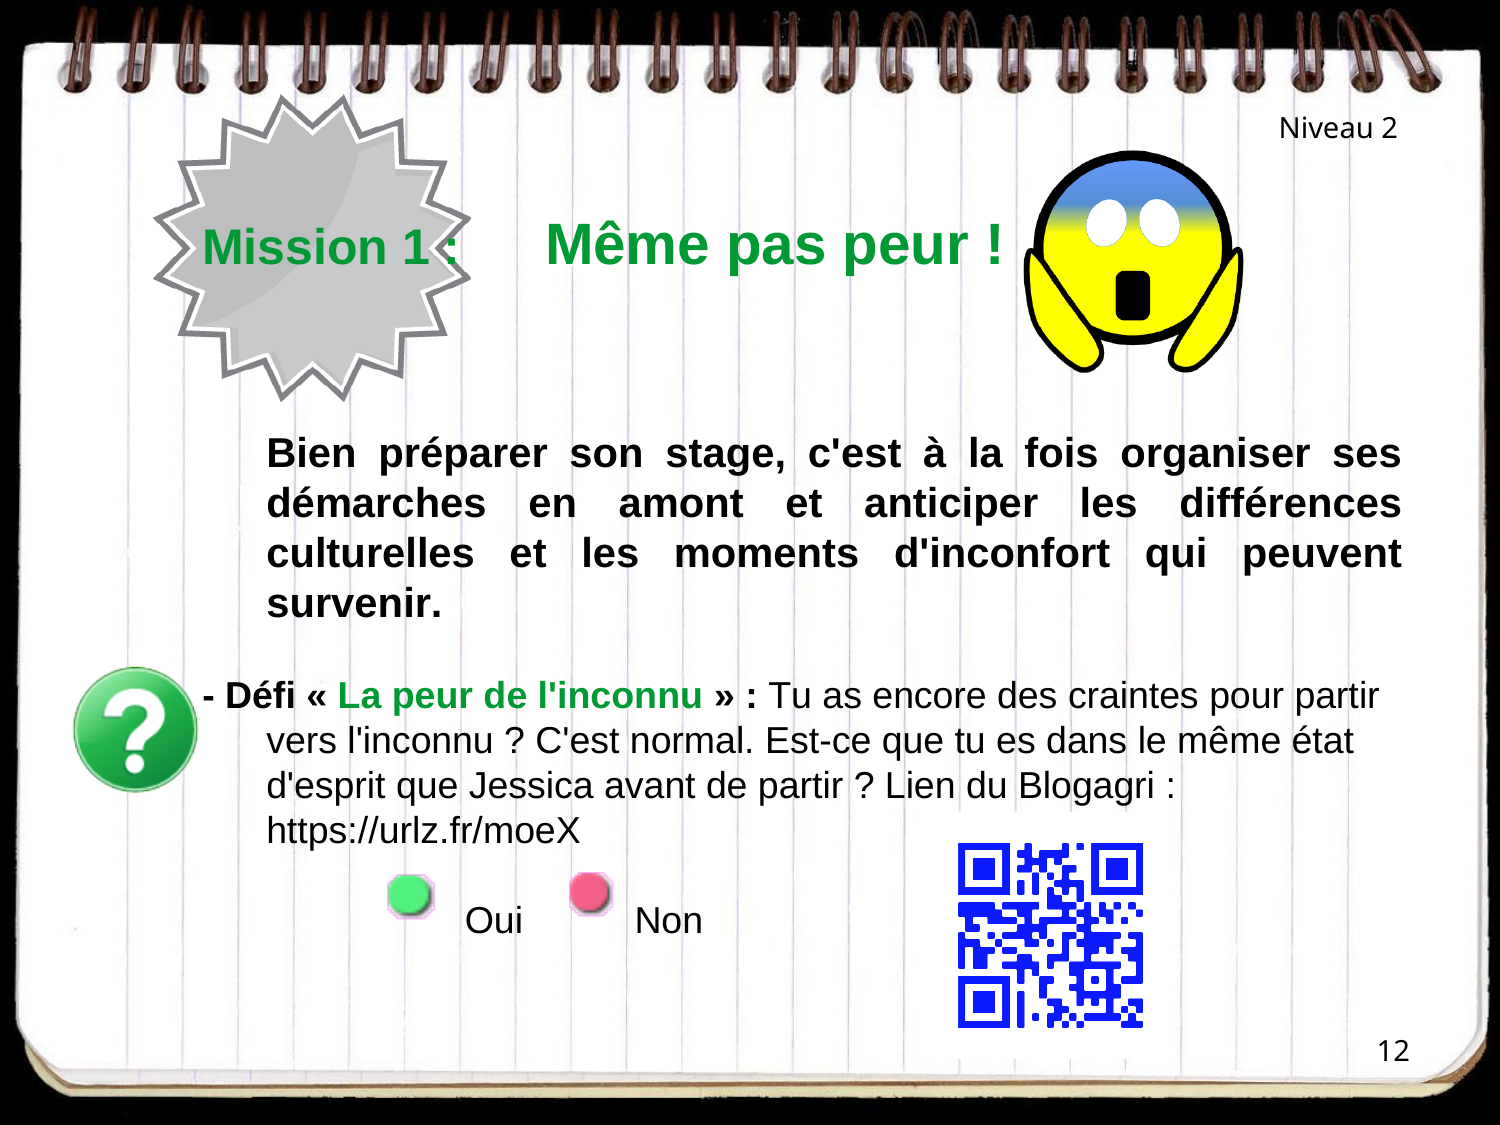

Niveau 2
Mission 1 :  Même pas peur !
	Bien préparer son stage, c'est à la fois organiser ses démarches en amont et anticiper les différences culturelles et les moments d'inconfort qui peuvent survenir.
- Défi « La peur de l'inconnu » : Tu as encore des craintes pour partir vers l'inconnu ? C'est normal. Est-ce que tu es dans le même état d'esprit que Jessica avant de partir ? Lien du Blogagri : https://urlz.fr/moeX
Oui			Non